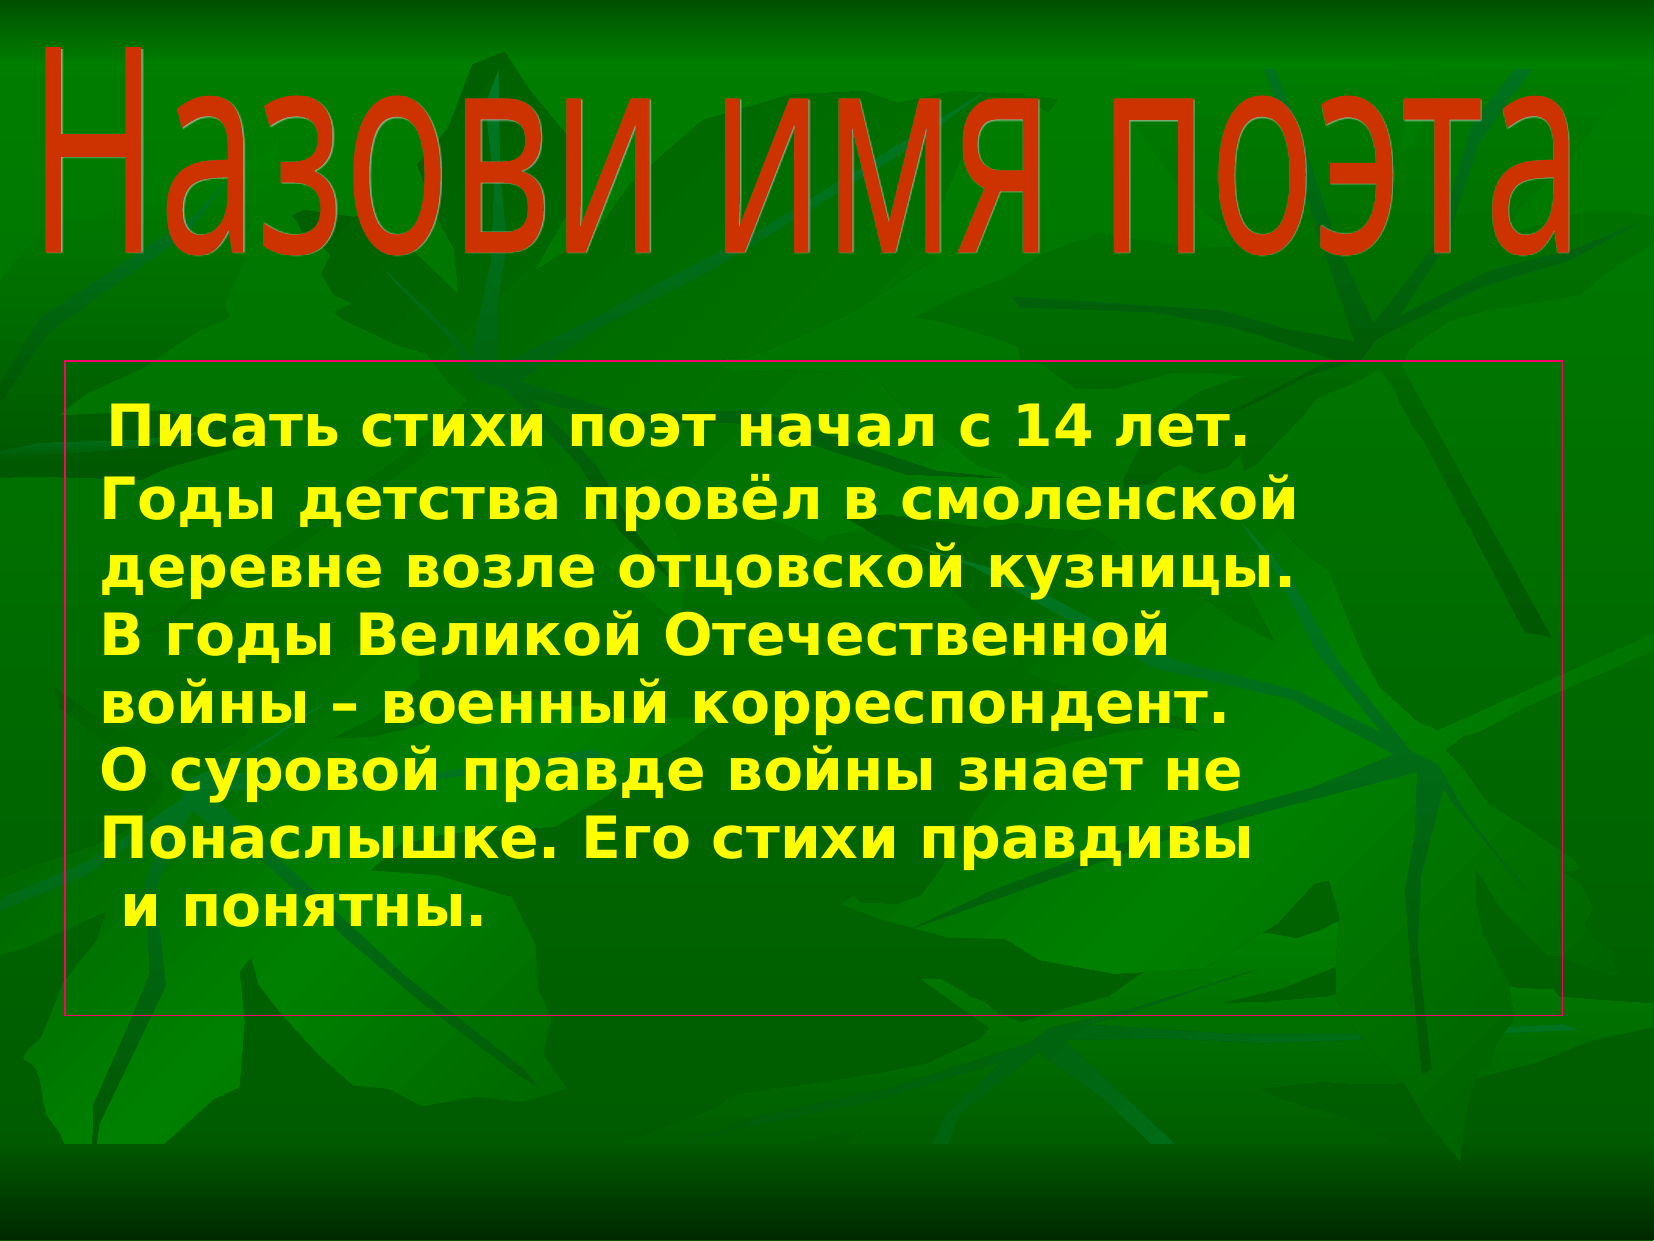

Назови имя поэта
 Писать стихи поэт начал с 14 лет.
 Годы детства провёл в смоленской
 деревне возле отцовской кузницы.
 В годы Великой Отечественной
 войны – военный корреспондент.
 О суровой правде войны знает не
 Понаслышке. Его стихи правдивы
 и понятны.